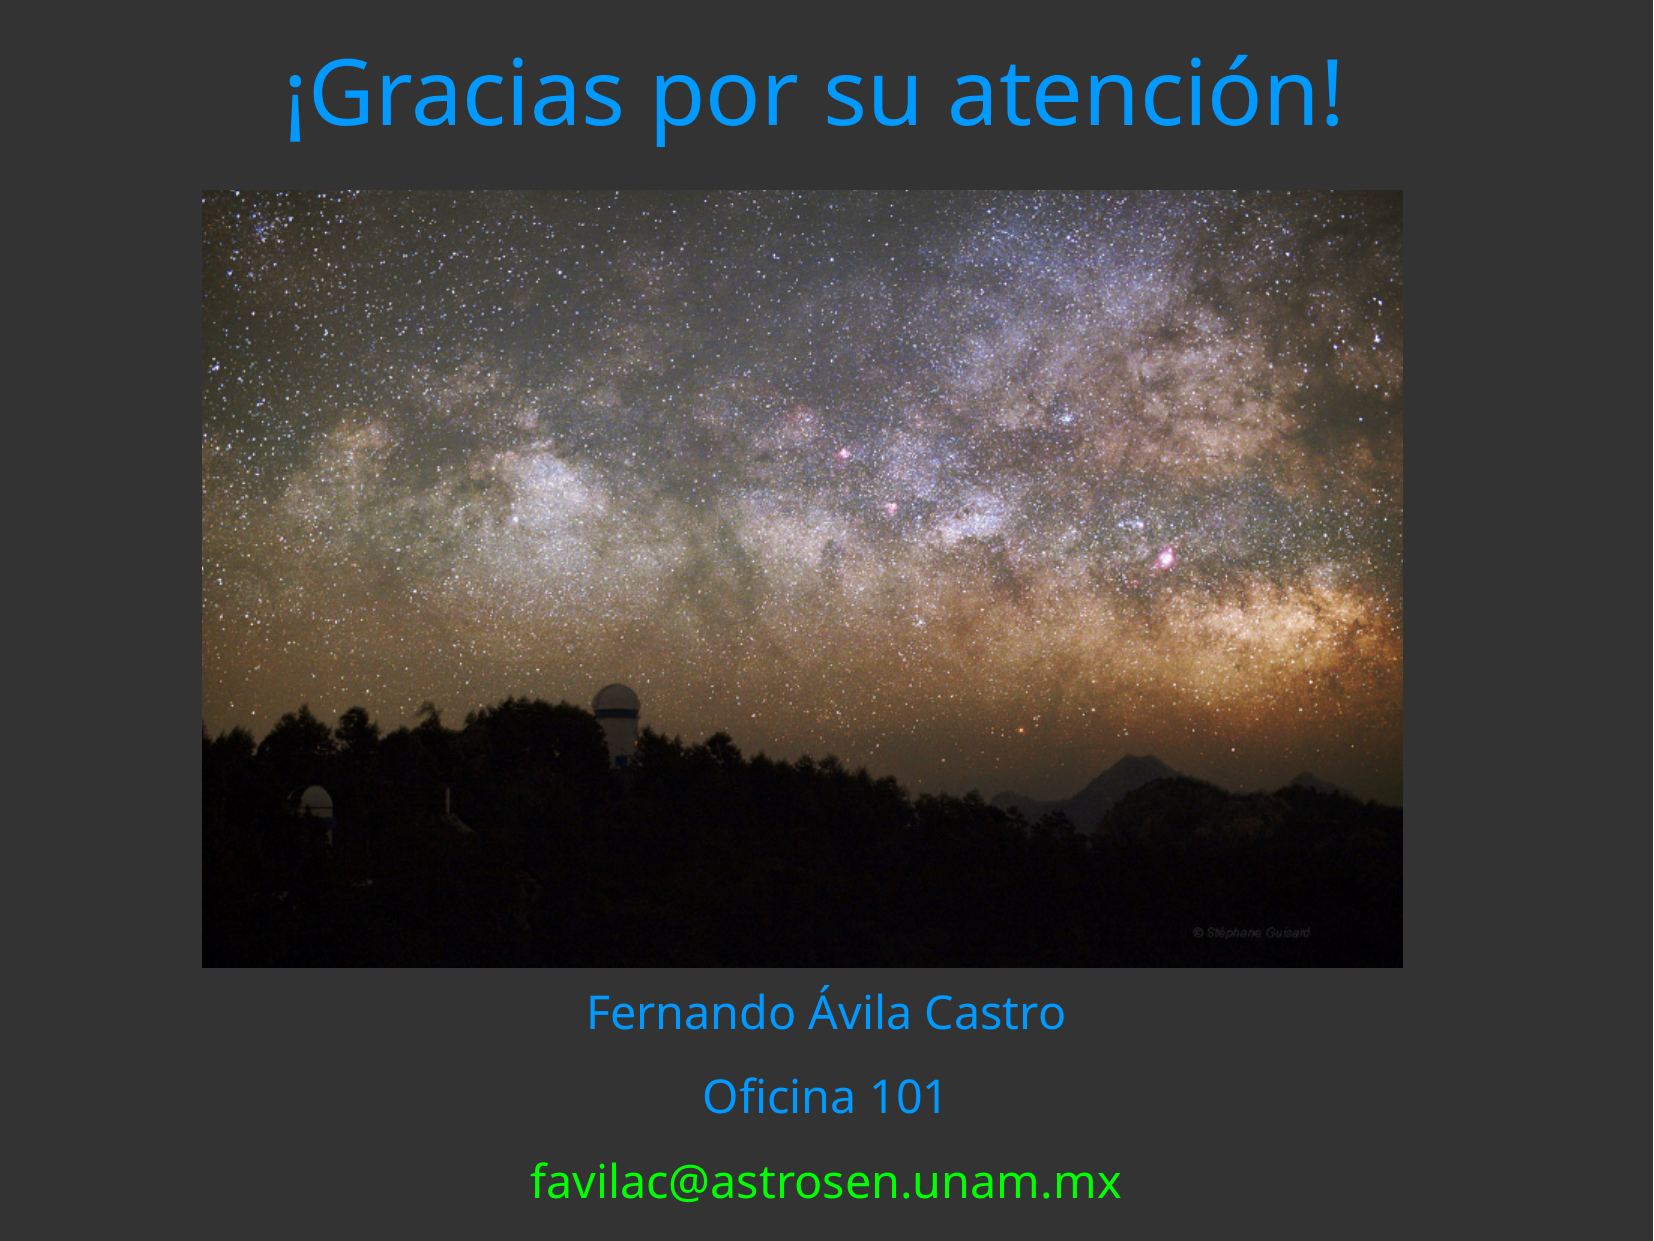

# ¡Gracias por su atención!
Fernando Ávila Castro
Oficina 101
favilac@astrosen.unam.mx